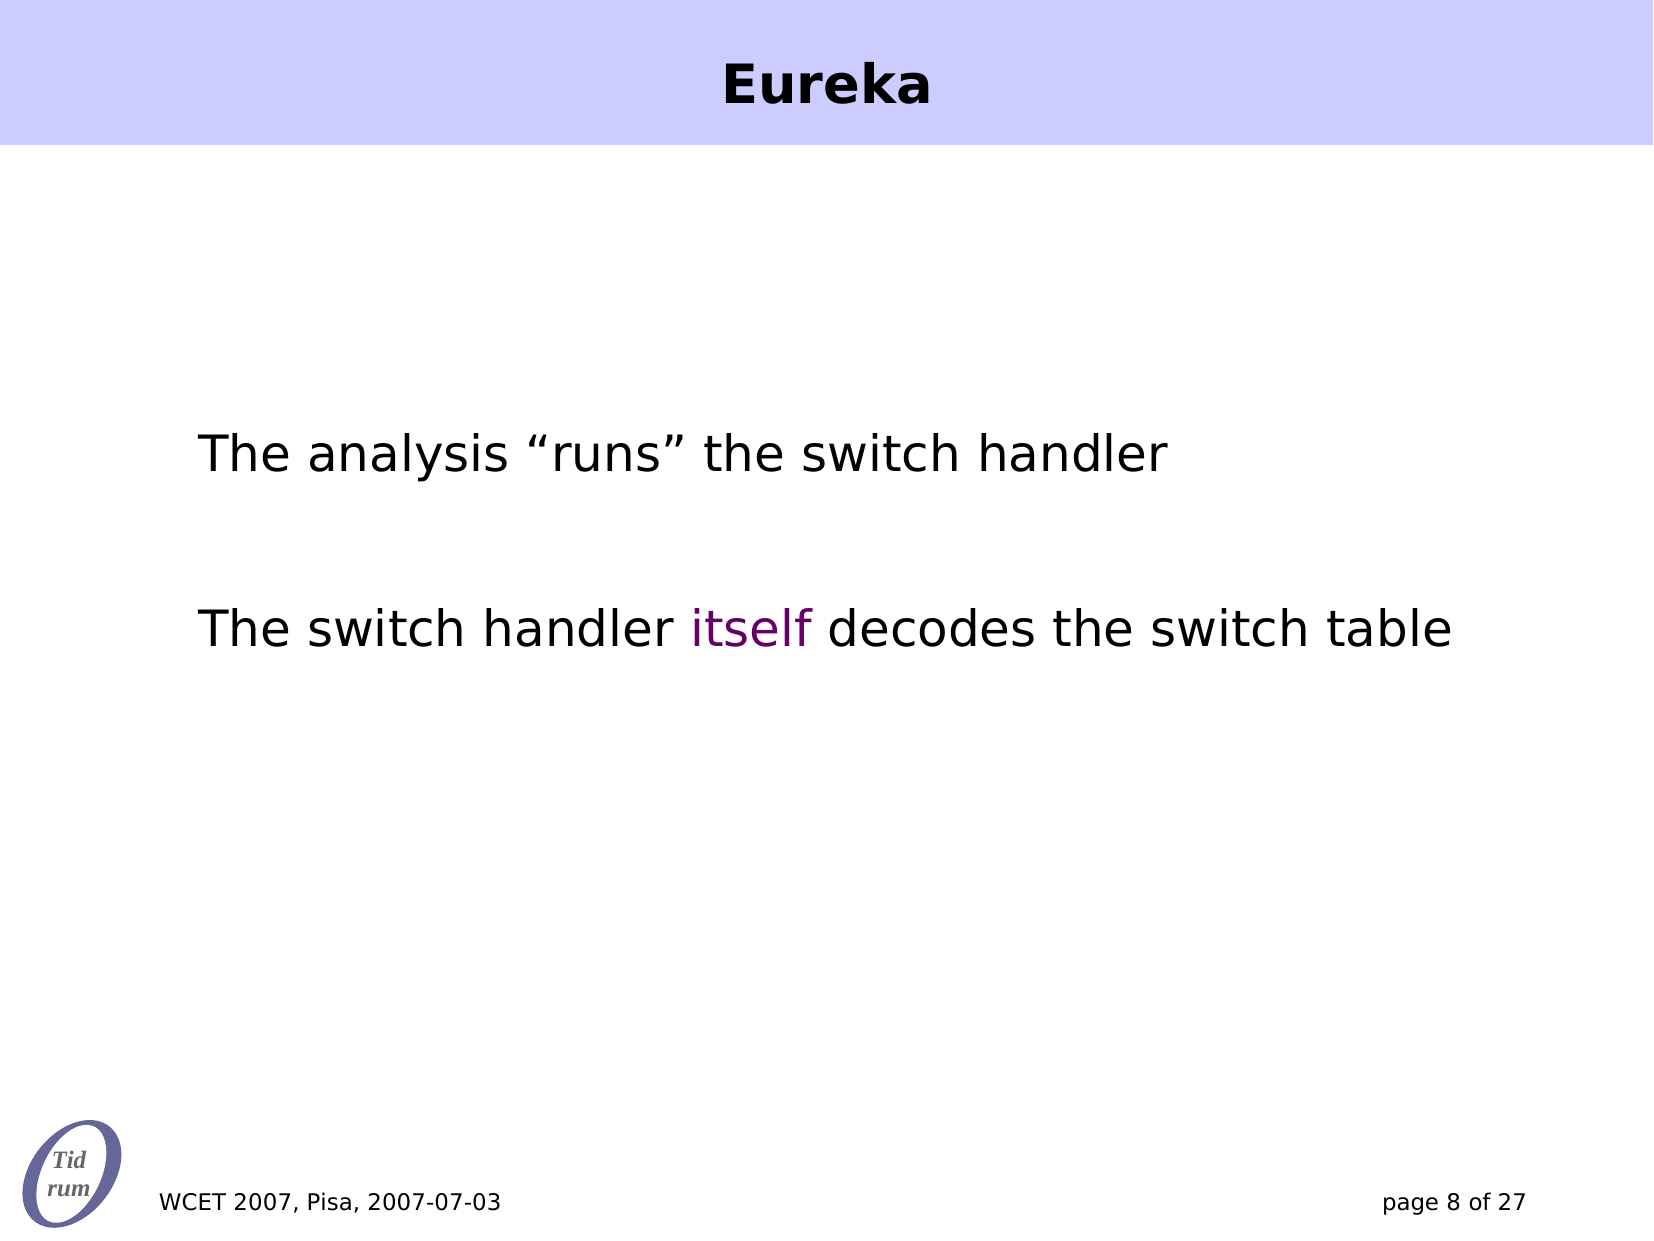

# Eureka
The analysis “runs” the switch handler
The switch handler itself decodes the switch table